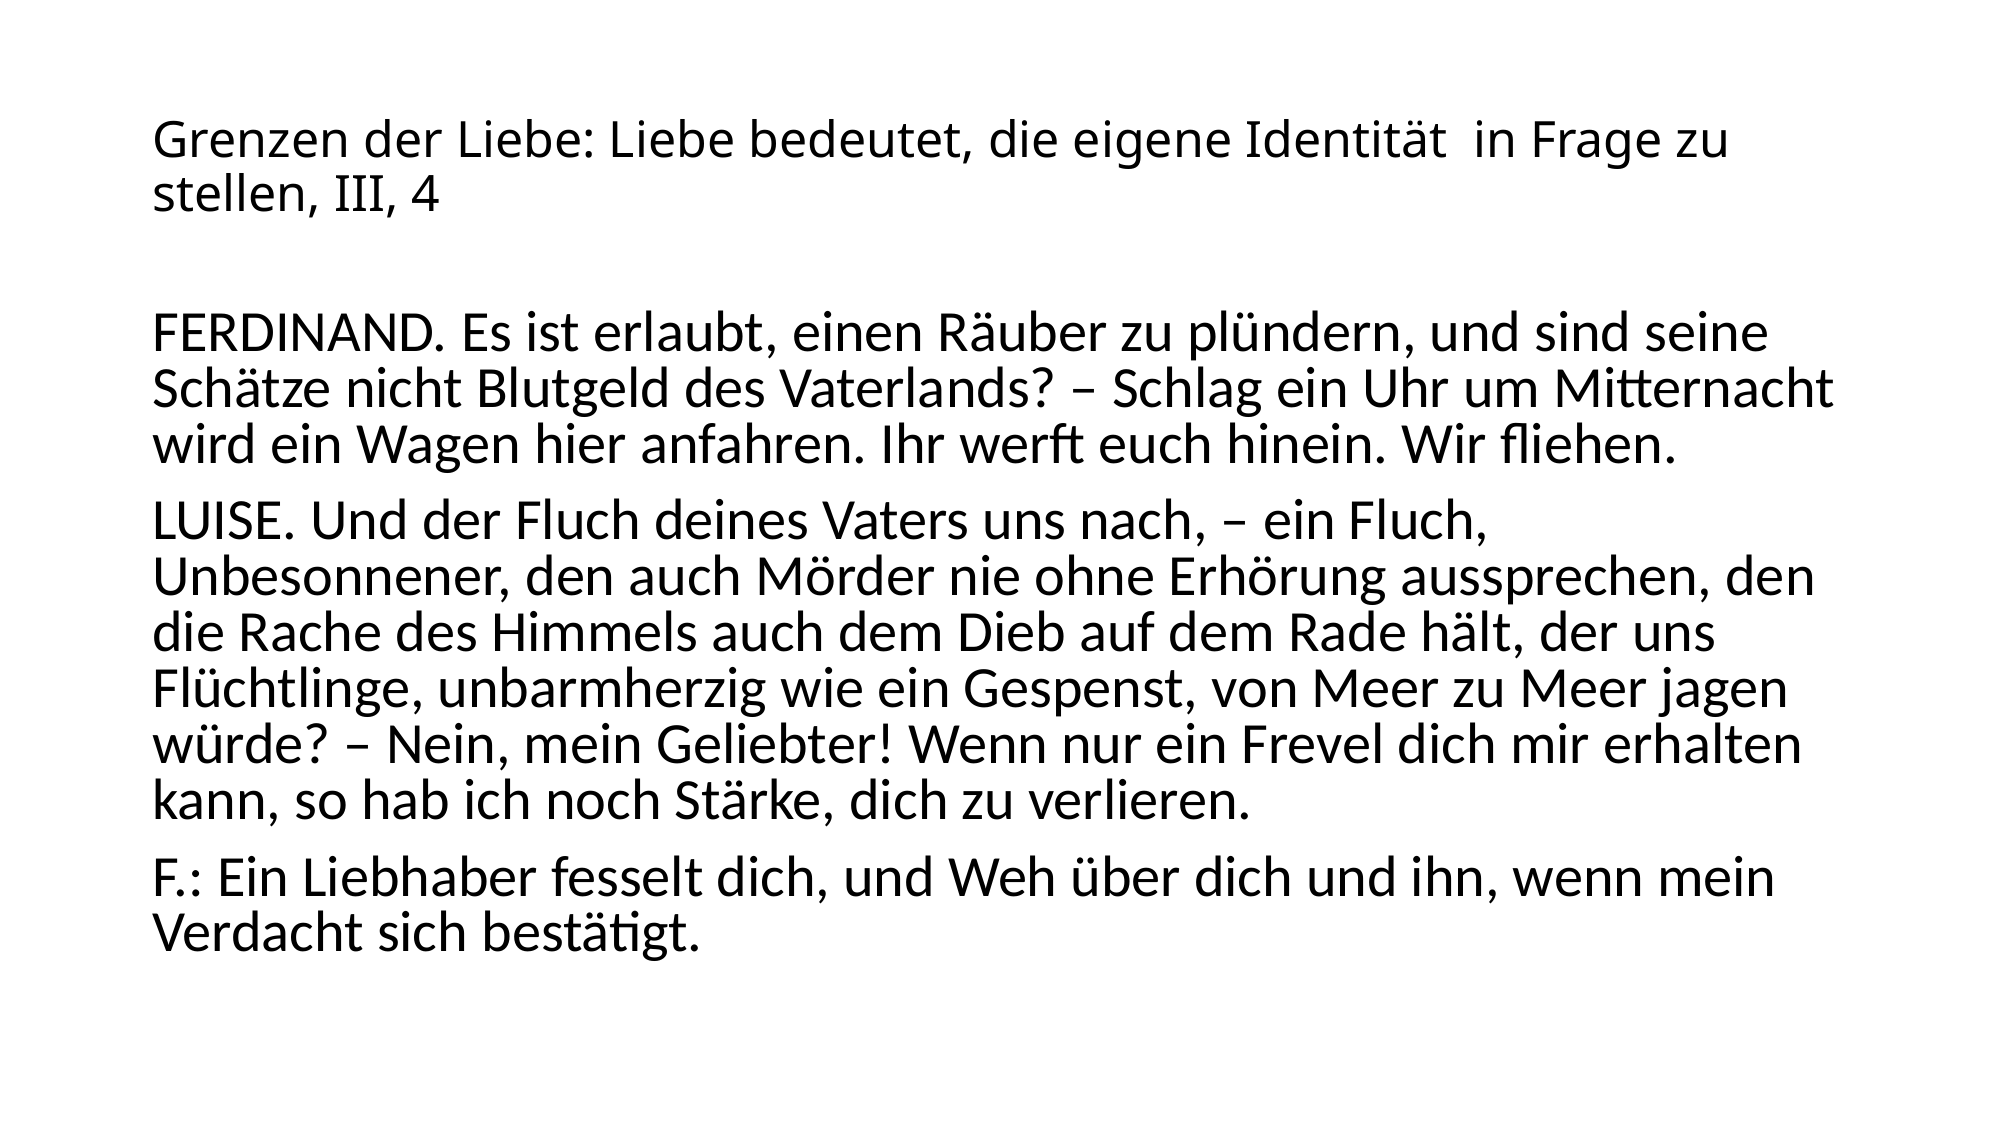

# Grenzen der Liebe: Liebe bedeutet, die eigene Identität in Frage zu stellen, III, 4
FERDINAND. Es ist erlaubt, einen Räuber zu plündern, und sind seine Schätze nicht Blutgeld des Vaterlands? – Schlag ein Uhr um Mitternacht wird ein Wagen hier anfahren. Ihr werft euch hinein. Wir fliehen.
LUISE. Und der Fluch deines Vaters uns nach, – ein Fluch, Unbesonnener, den auch Mörder nie ohne Erhörung aussprechen, den die Rache des Himmels auch dem Dieb auf dem Rade hält, der uns Flüchtlinge, unbarmherzig wie ein Gespenst, von Meer zu Meer jagen würde? – Nein, mein Geliebter! Wenn nur ein Frevel dich mir erhalten kann, so hab ich noch Stärke, dich zu verlieren.
F.: Ein Liebhaber fesselt dich, und Weh über dich und ihn, wenn mein Verdacht sich bestätigt.